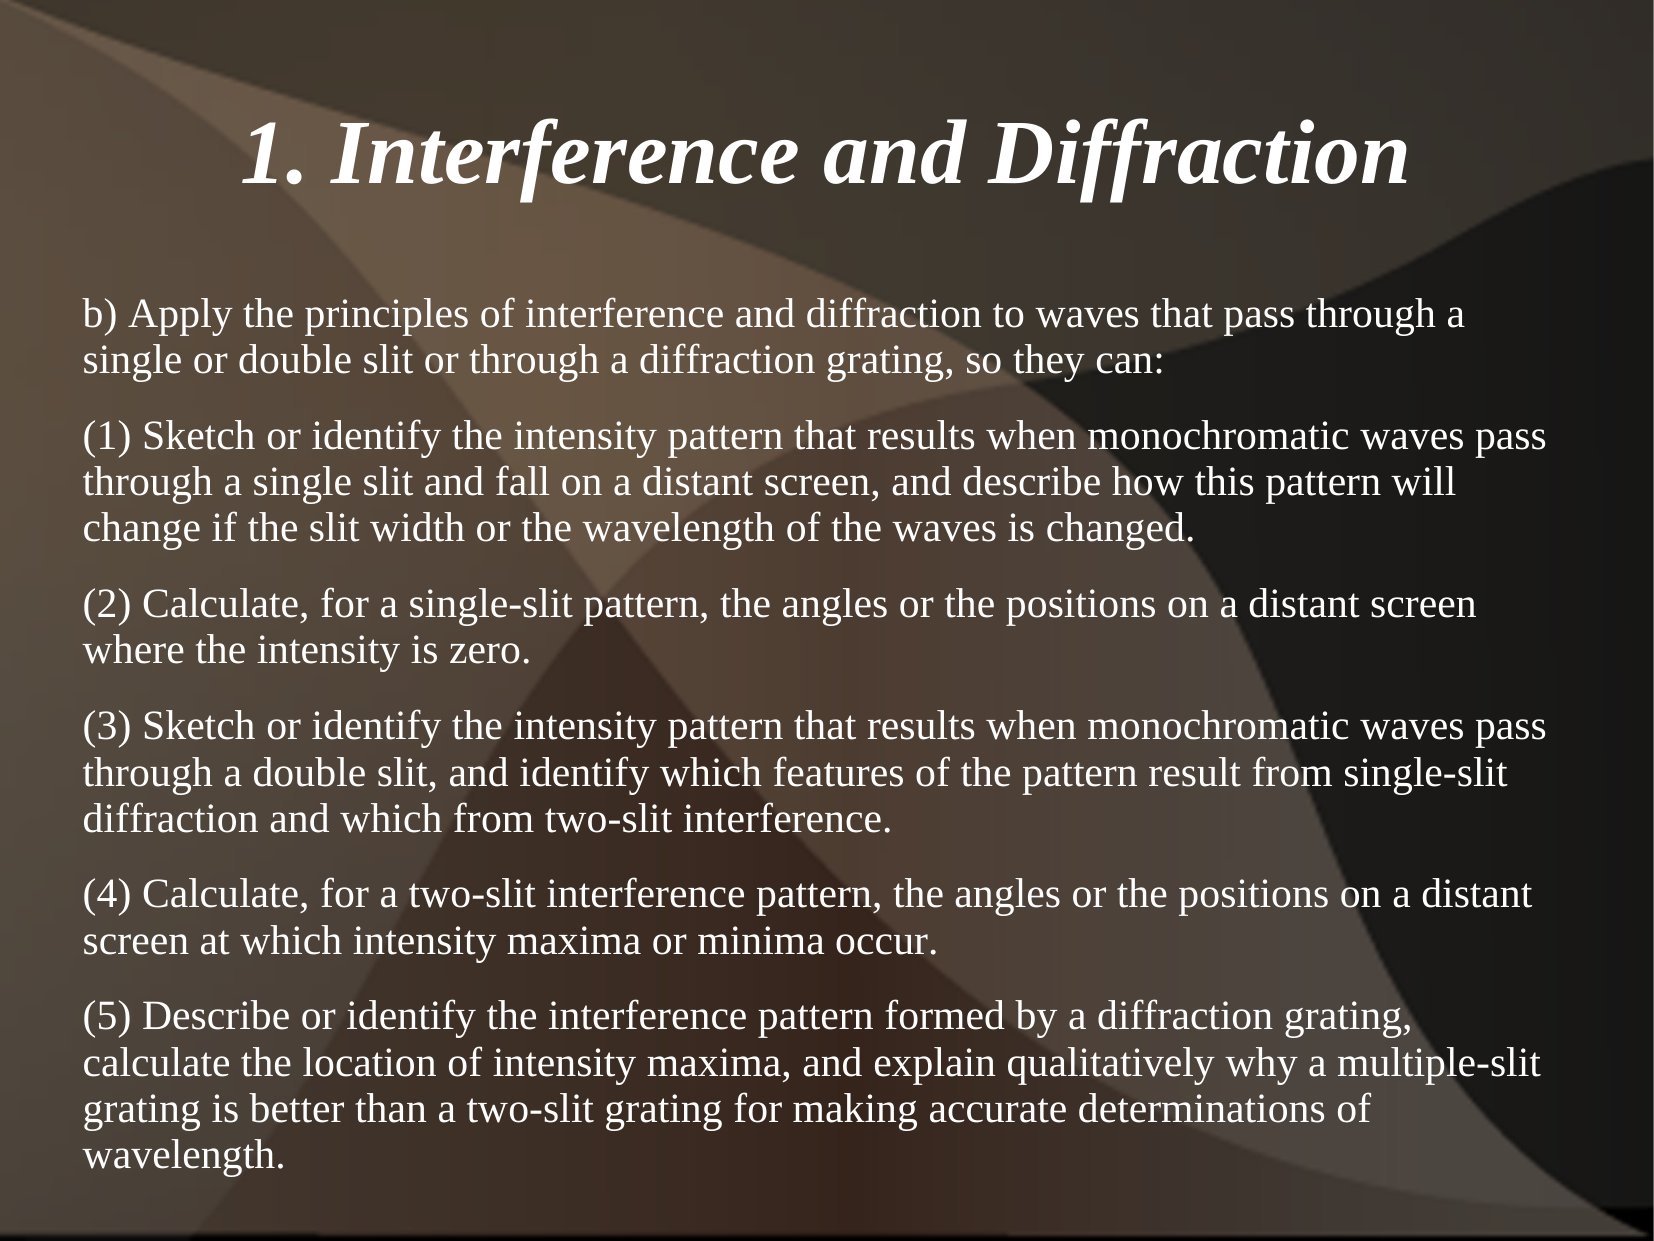

# 1. Interference and Diffraction
b) Apply the principles of interference and diffraction to waves that pass through a single or double slit or through a diffraction grating, so they can:
(1) Sketch or identify the intensity pattern that results when monochromatic waves pass through a single slit and fall on a distant screen, and describe how this pattern will change if the slit width or the wavelength of the waves is changed.
(2) Calculate, for a single-slit pattern, the angles or the positions on a distant screen where the intensity is zero.
(3) Sketch or identify the intensity pattern that results when monochromatic waves pass through a double slit, and identify which features of the pattern result from single-slit diffraction and which from two-slit interference.
(4) Calculate, for a two-slit interference pattern, the angles or the positions on a distant screen at which intensity maxima or minima occur.
(5) Describe or identify the interference pattern formed by a diffraction grating, calculate the location of intensity maxima, and explain qualitatively why a multiple-slit grating is better than a two-slit grating for making accurate determinations of wavelength.